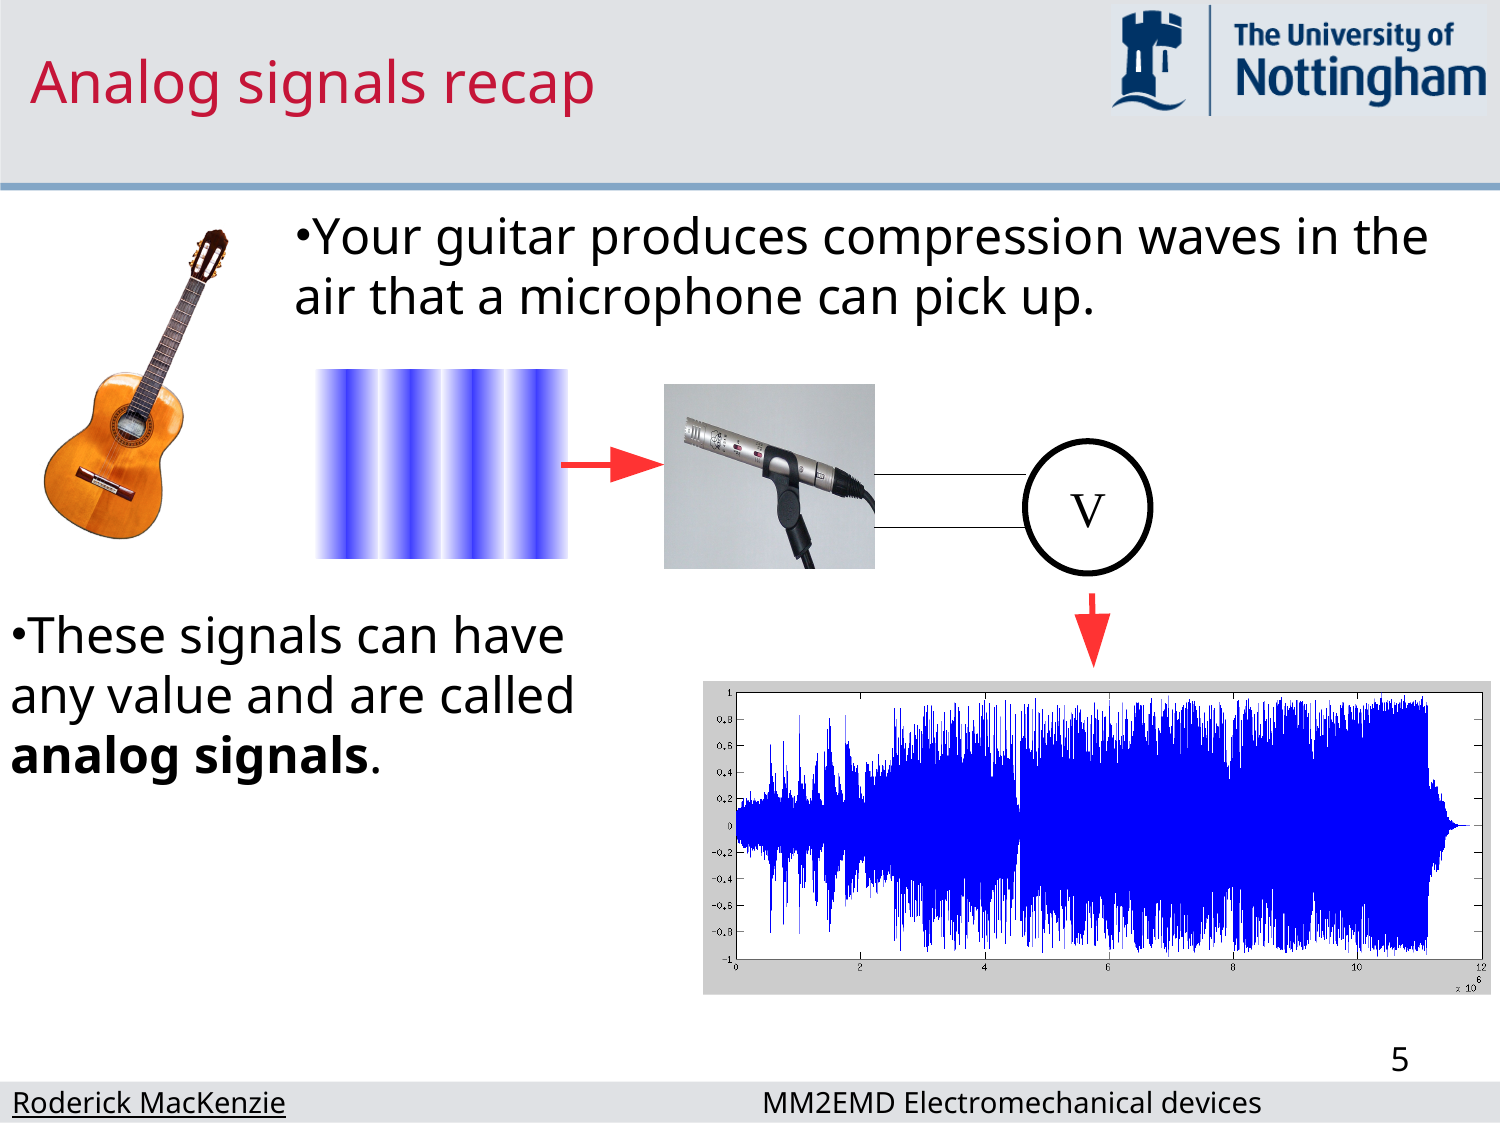

# Analog signals recap
Your guitar produces compression waves in the air that a microphone can pick up.
V
These signals can have any value and are called analog signals.